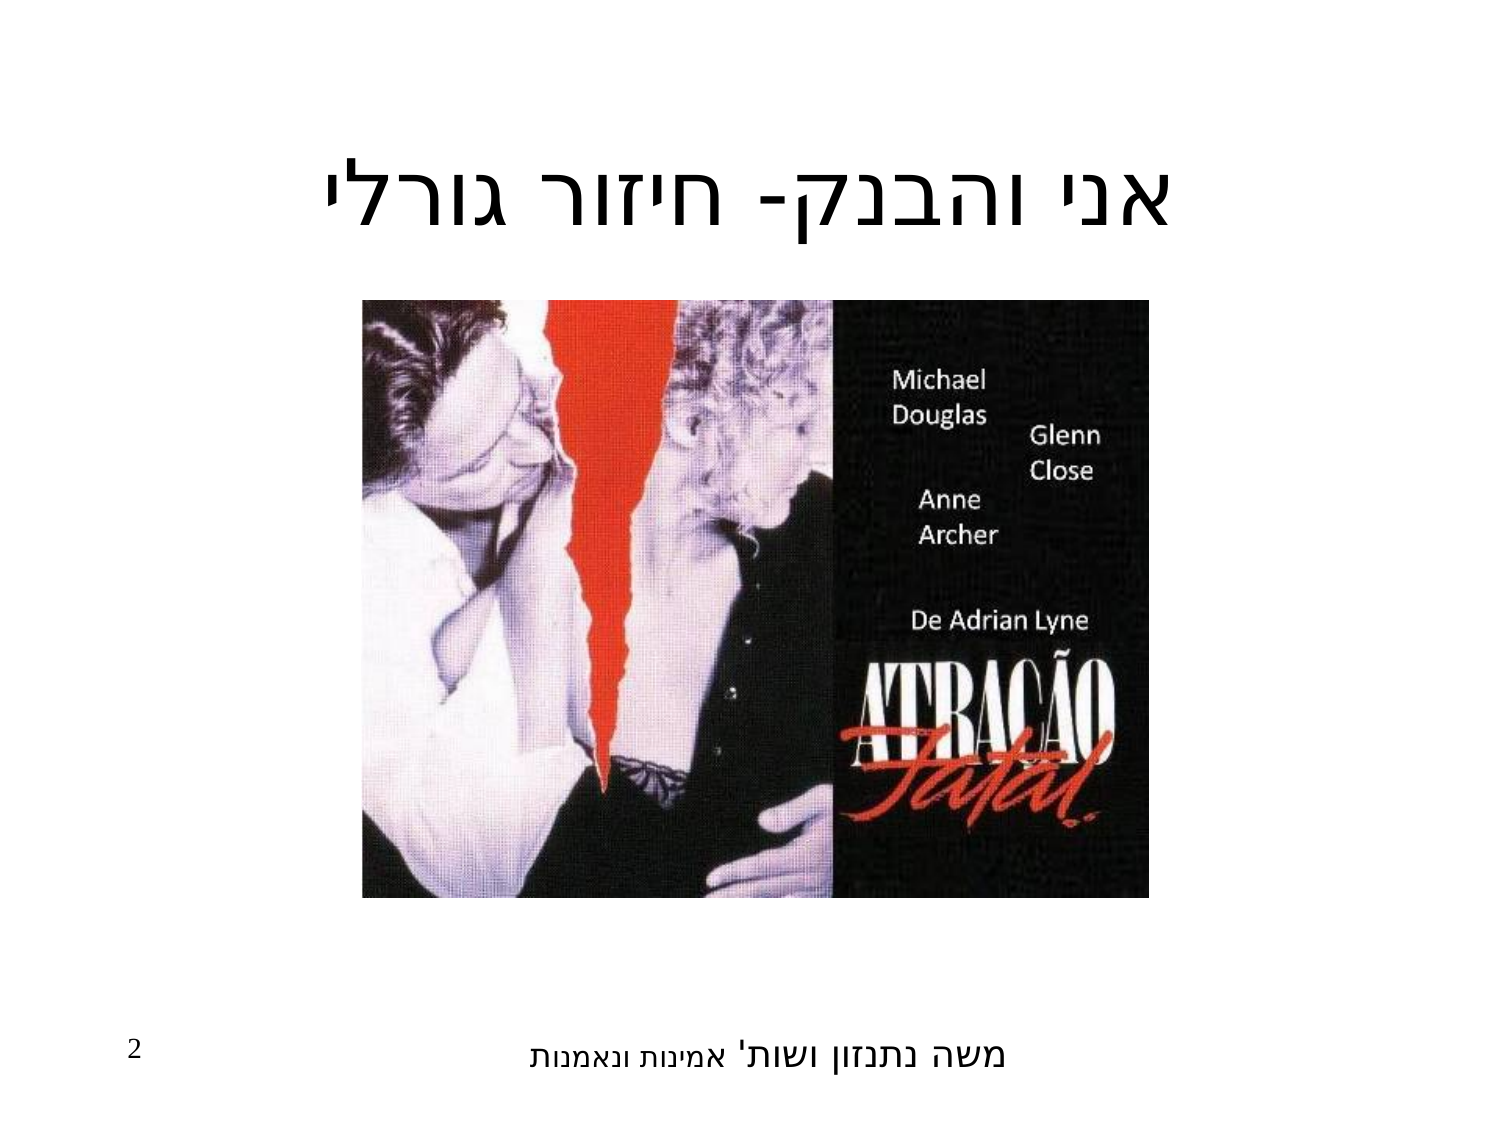

# אני והבנק- חיזור גורלי
2
משה נתנזון ושות'- אמינות ונאמנות